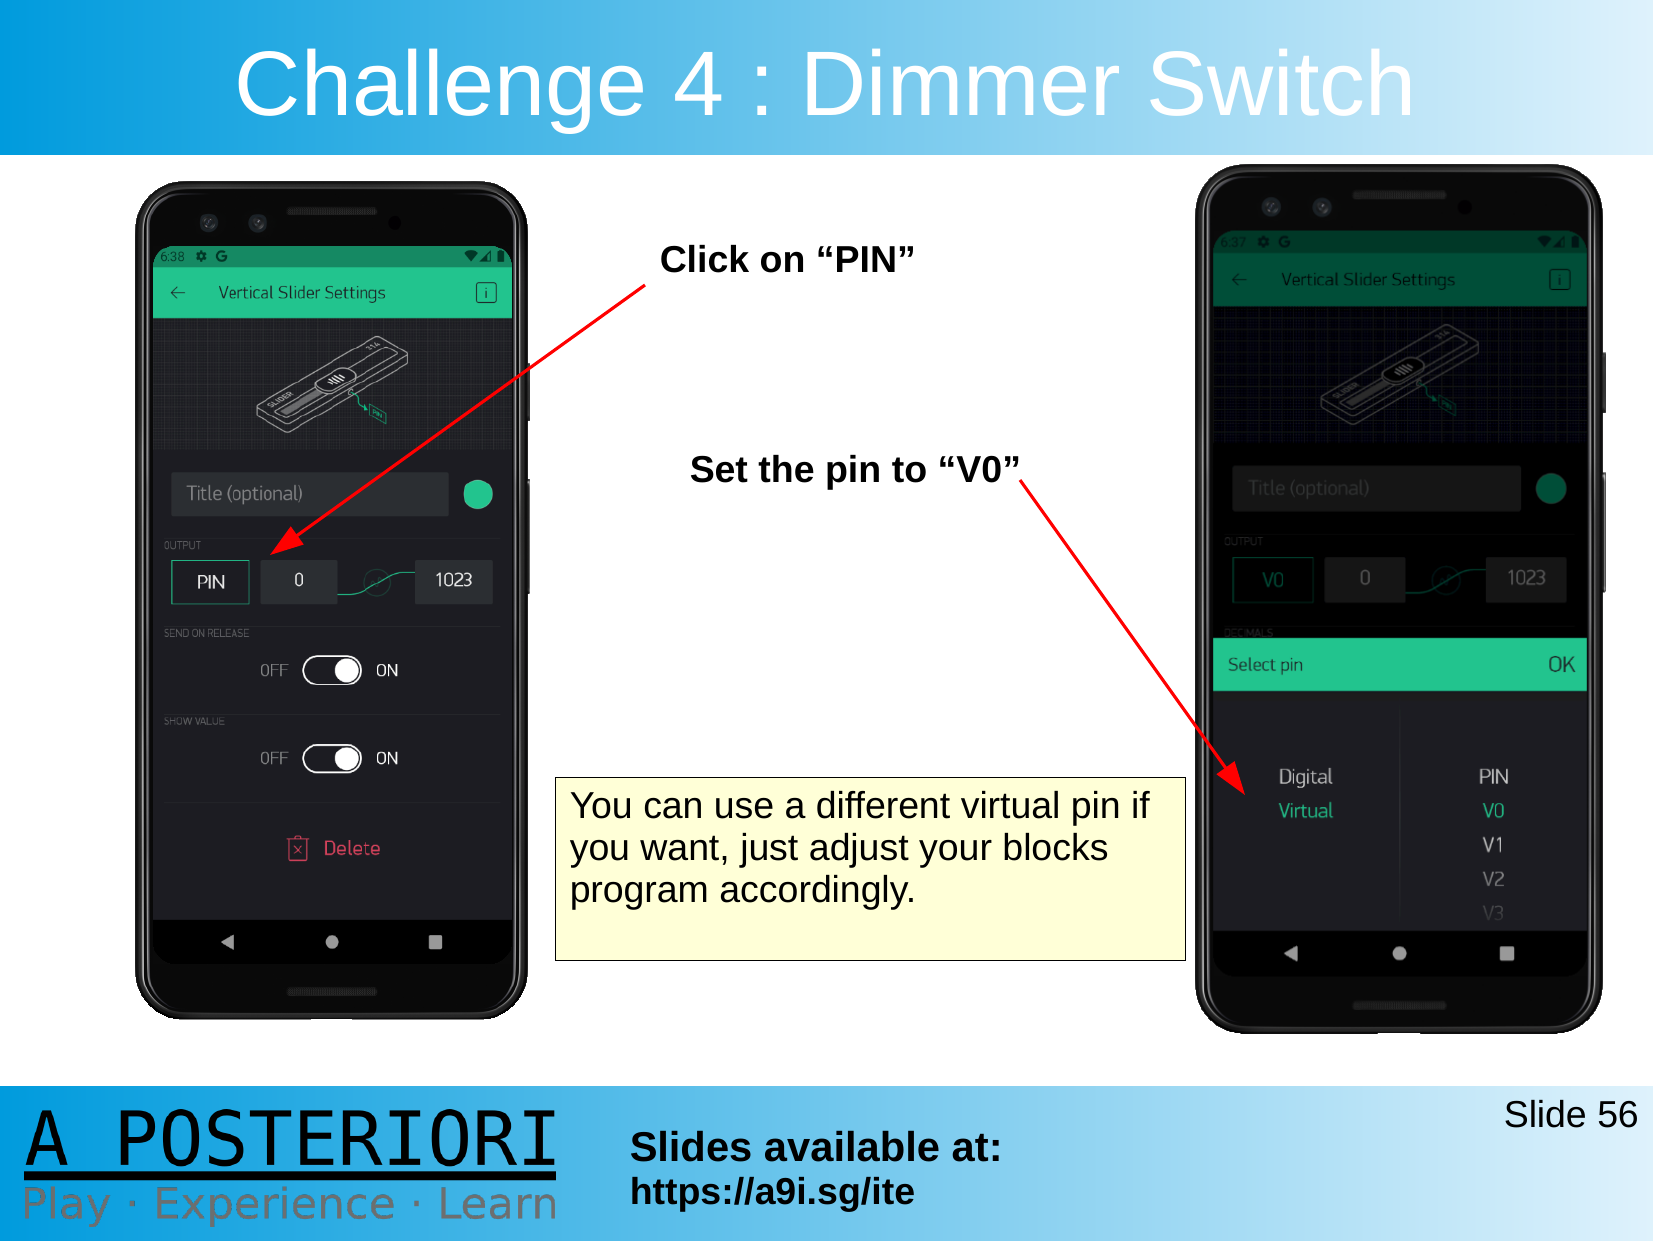

# Challenge 4 : Dimmer Switch
Click on “PIN”
Set the pin to “V0”
You can use a different virtual pin if you want, just adjust your blocks program accordingly.